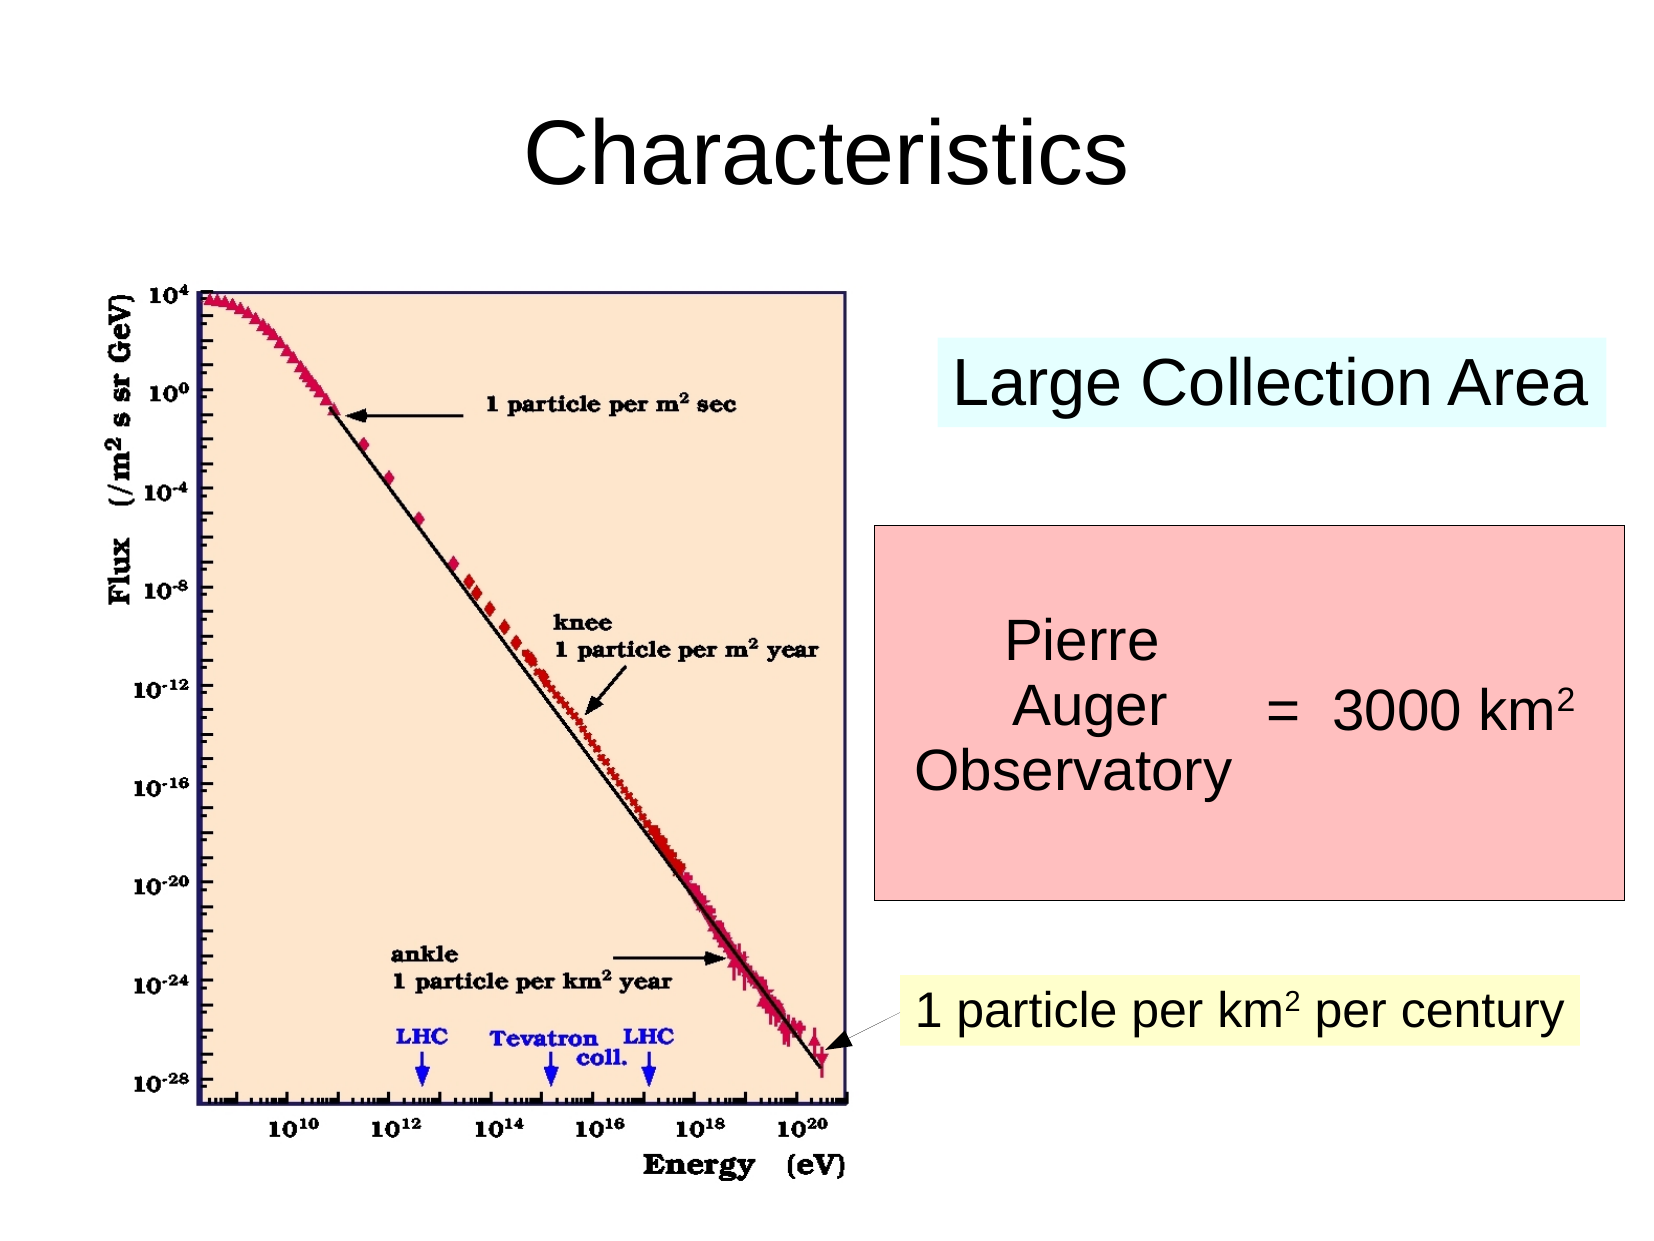

# Characteristics
Large Collection Area
Pierre
Auger
Observatory
= 3000 km2
1 particle per km2 per century